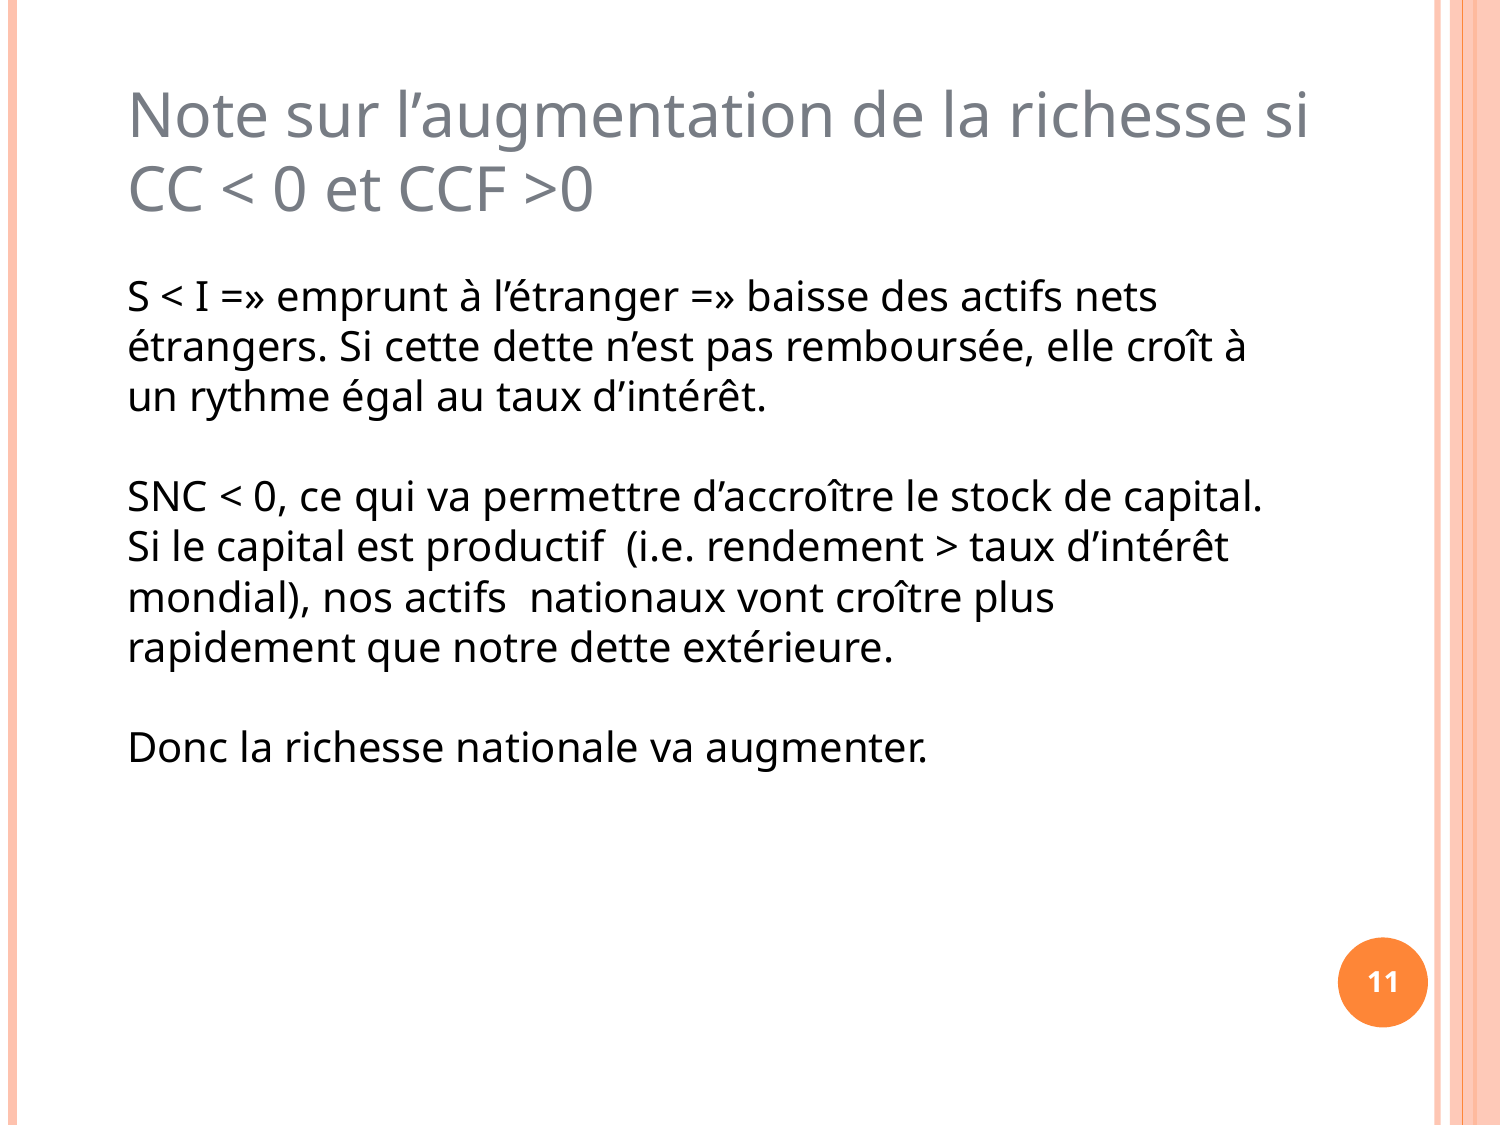

# Note sur l’augmentation de la richesse si CC < 0 et CCF >0
S < I =» emprunt à l’étranger =» baisse des actifs nets étrangers. Si cette dette n’est pas remboursée, elle croît à un rythme égal au taux d’intérêt.
SNC < 0, ce qui va permettre d’accroître le stock de capital. Si le capital est productif (i.e. rendement > taux d’intérêt mondial), nos actifs nationaux vont croître plus rapidement que notre dette extérieure.
Donc la richesse nationale va augmenter.